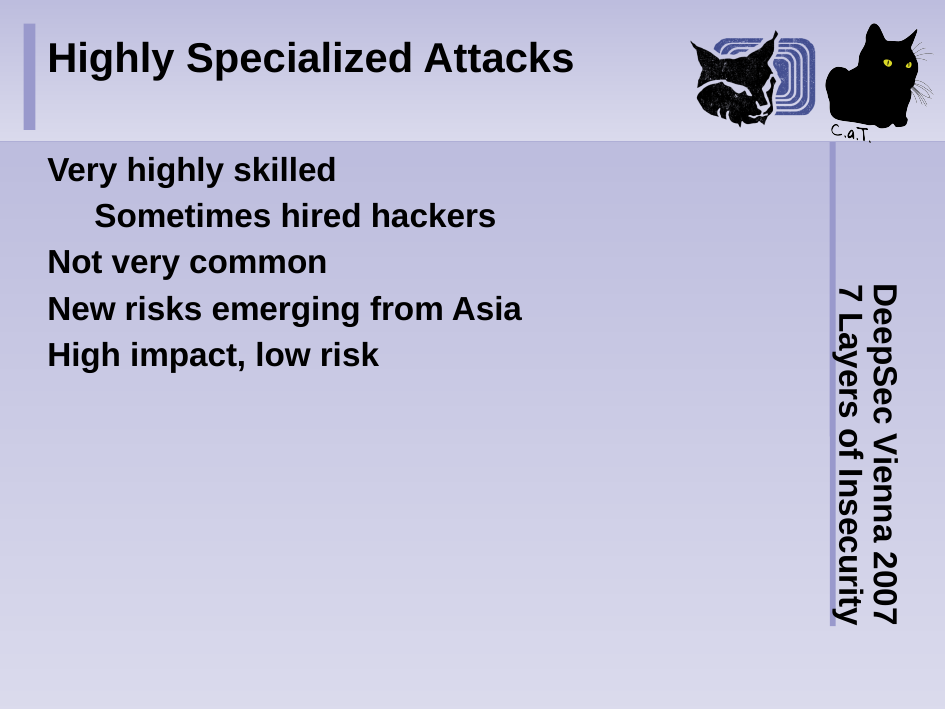

# Highly Specialized Attacks
Very highly skilled
Sometimes hired hackers
Not very common
New risks emerging from Asia
High impact, low risk